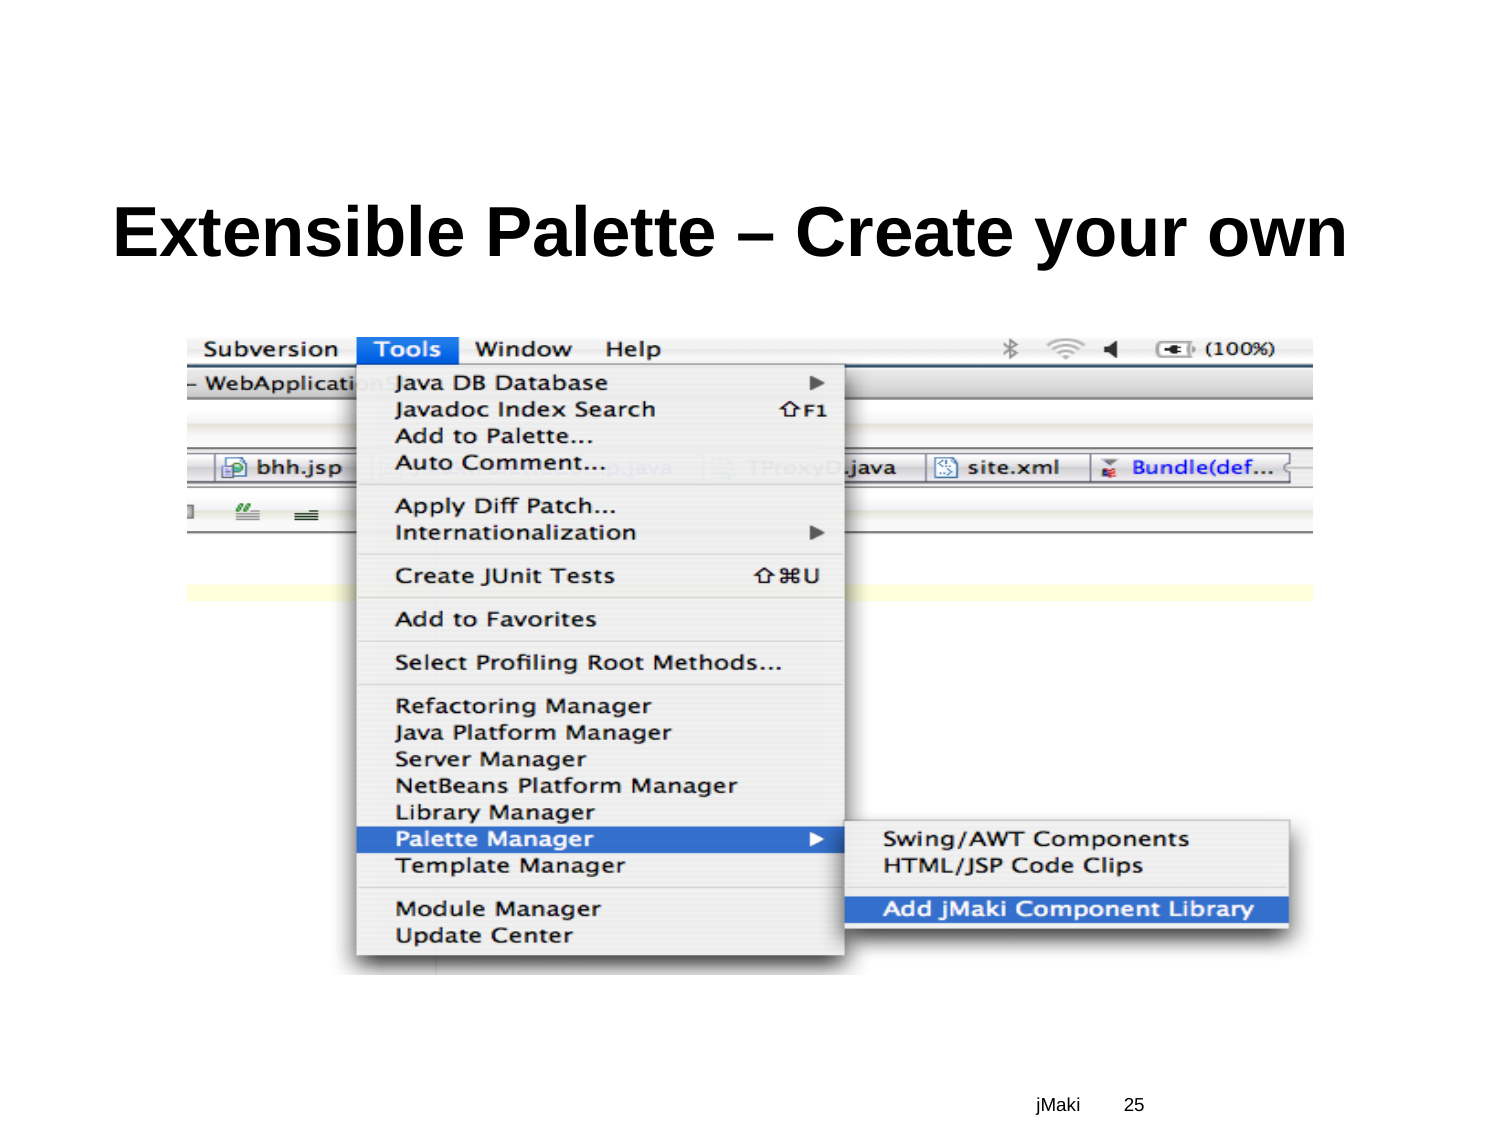

# Extensible Palette – Create your own